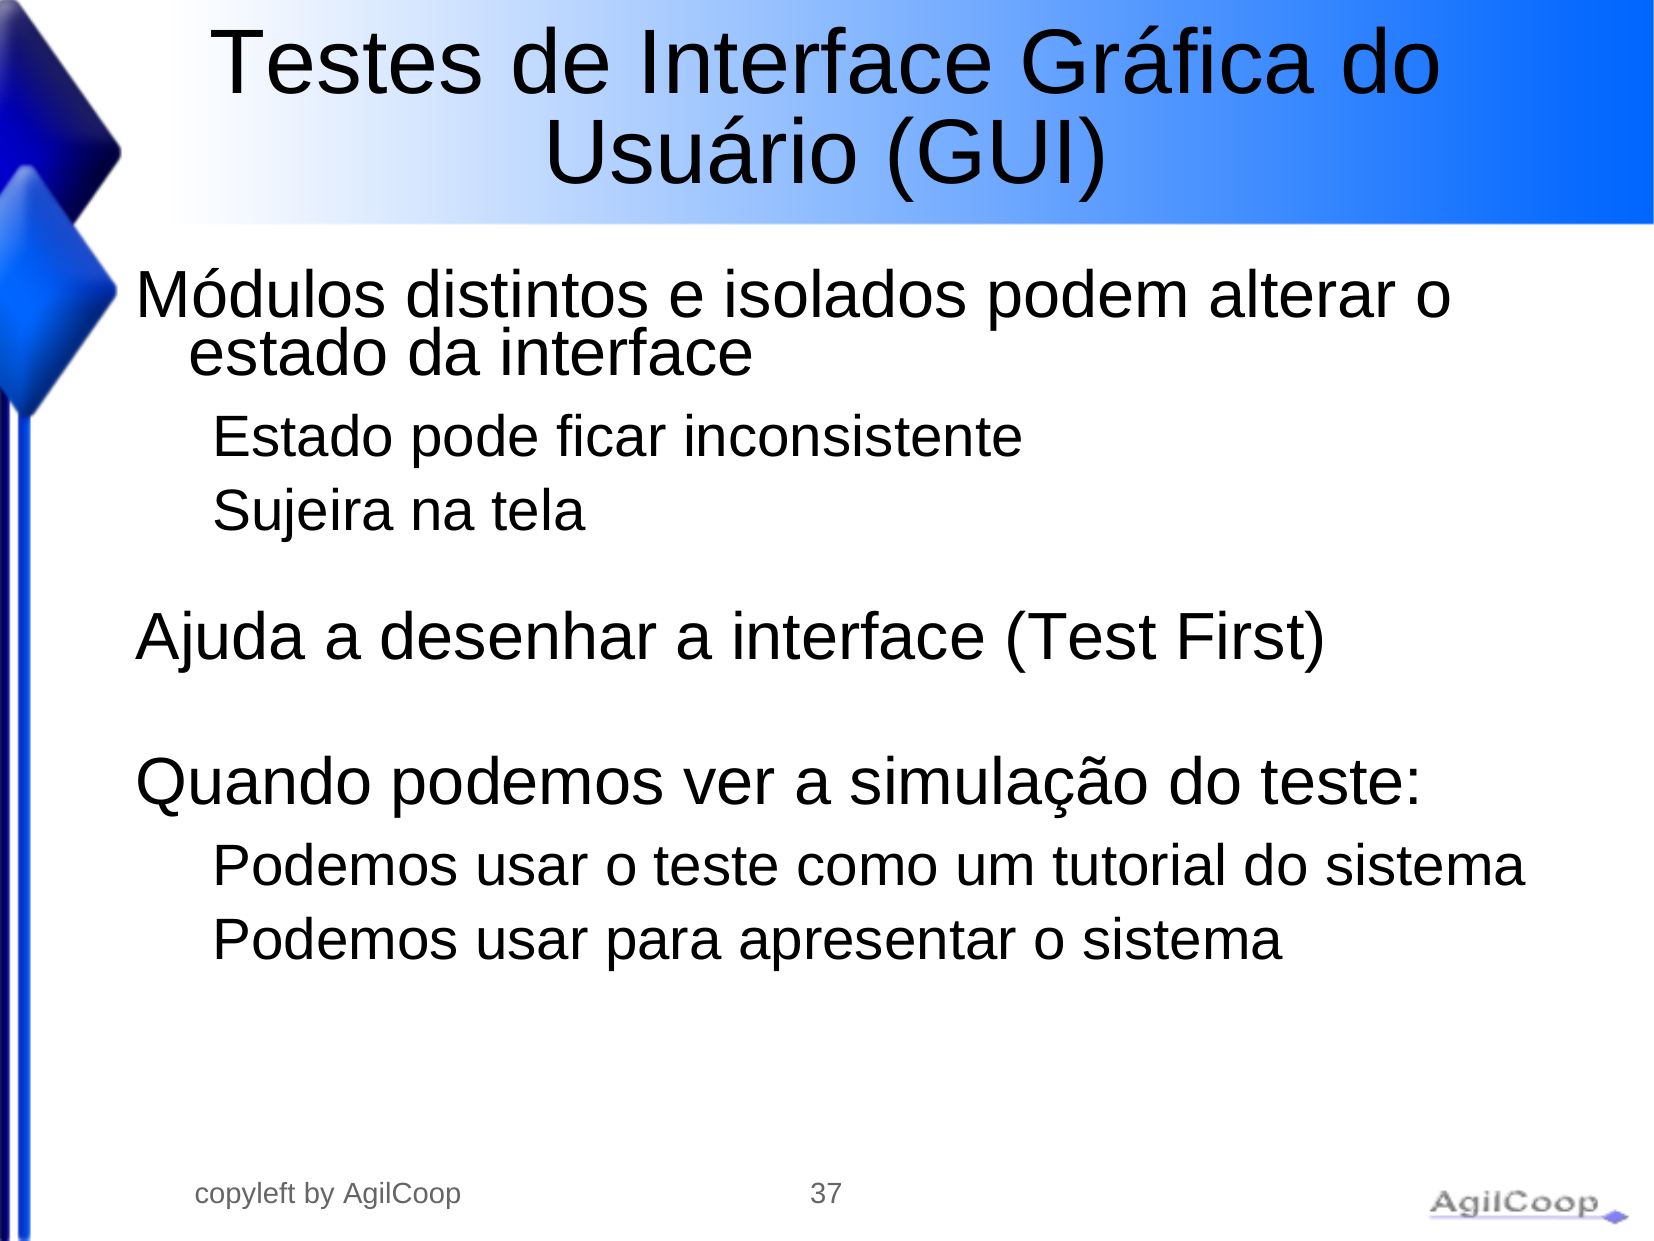

# Testes de Interface Gráfica do Usuário (GUI)
Módulos distintos e isolados podem alterar o estado da interface
Estado pode ficar inconsistente
Sujeira na tela
Ajuda a desenhar a interface (Test First)
Quando podemos ver a simulação do teste:
Podemos usar o teste como um tutorial do sistema
Podemos usar para apresentar o sistema
copyleft by AgilCoop
37